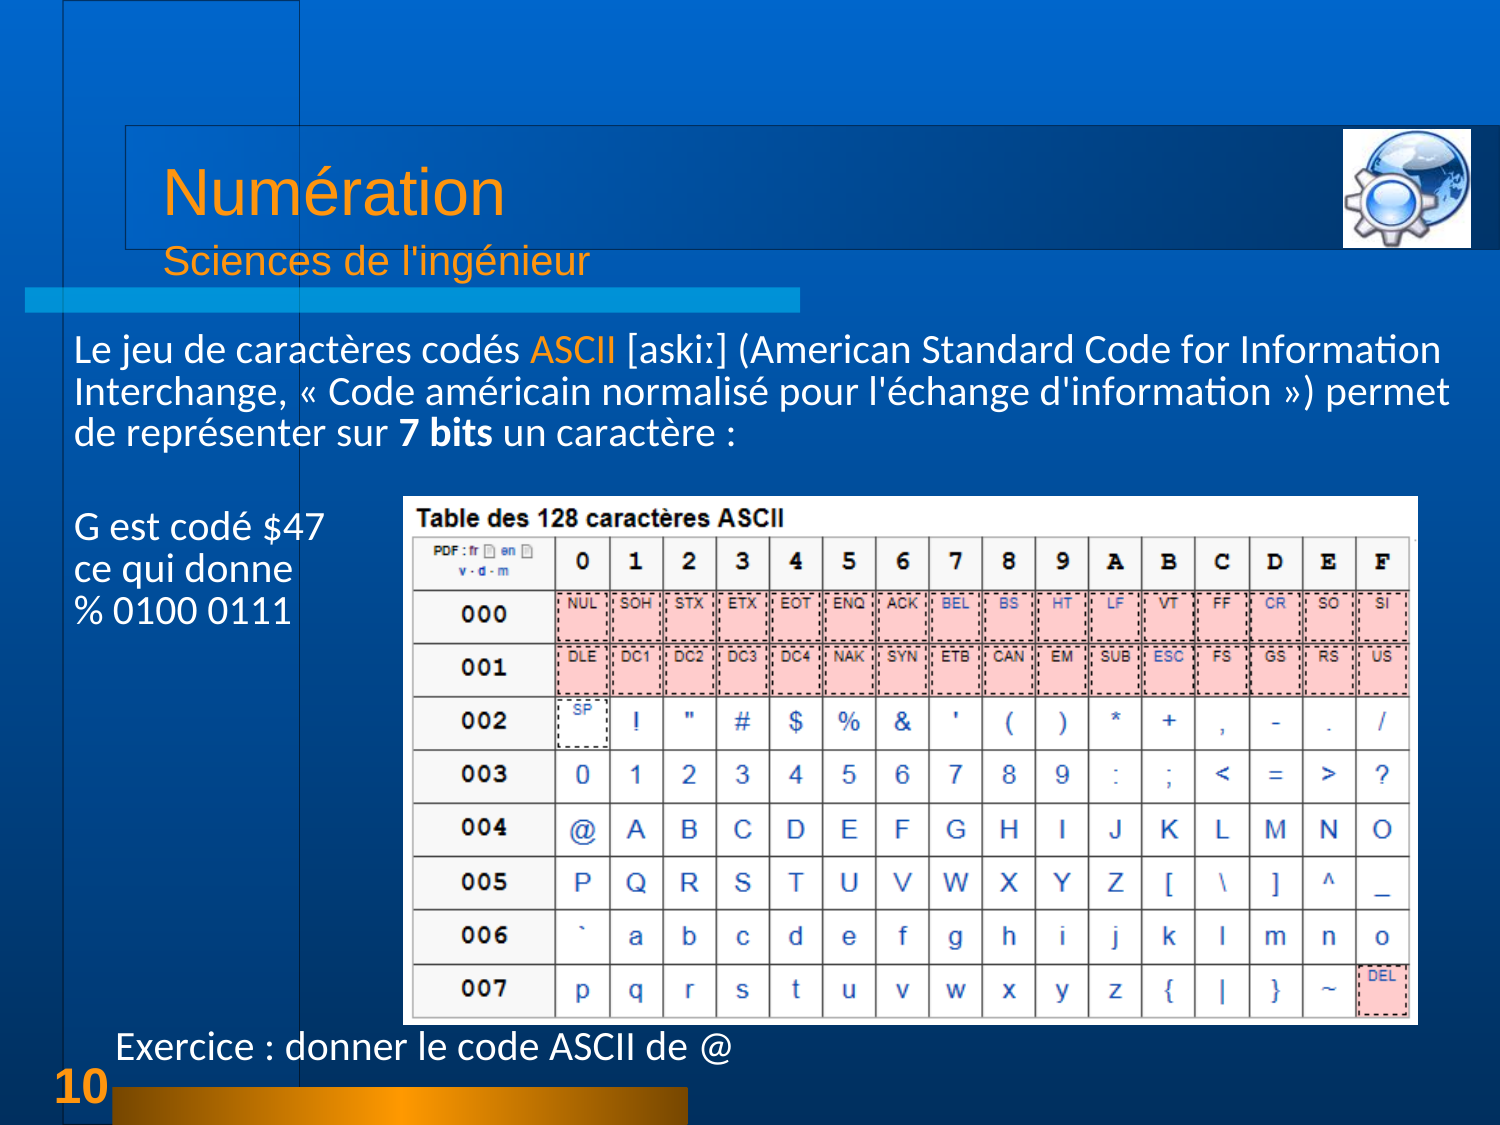

Le jeu de caractères codés ASCII [askiː] (American Standard Code for Information Interchange, « Code américain normalisé pour l'échange d'information ») permet de représenter sur 7 bits un caractère :
G est codé $47 ce qui donne
% 0100 0111
Exercice : donner le code ASCII de @